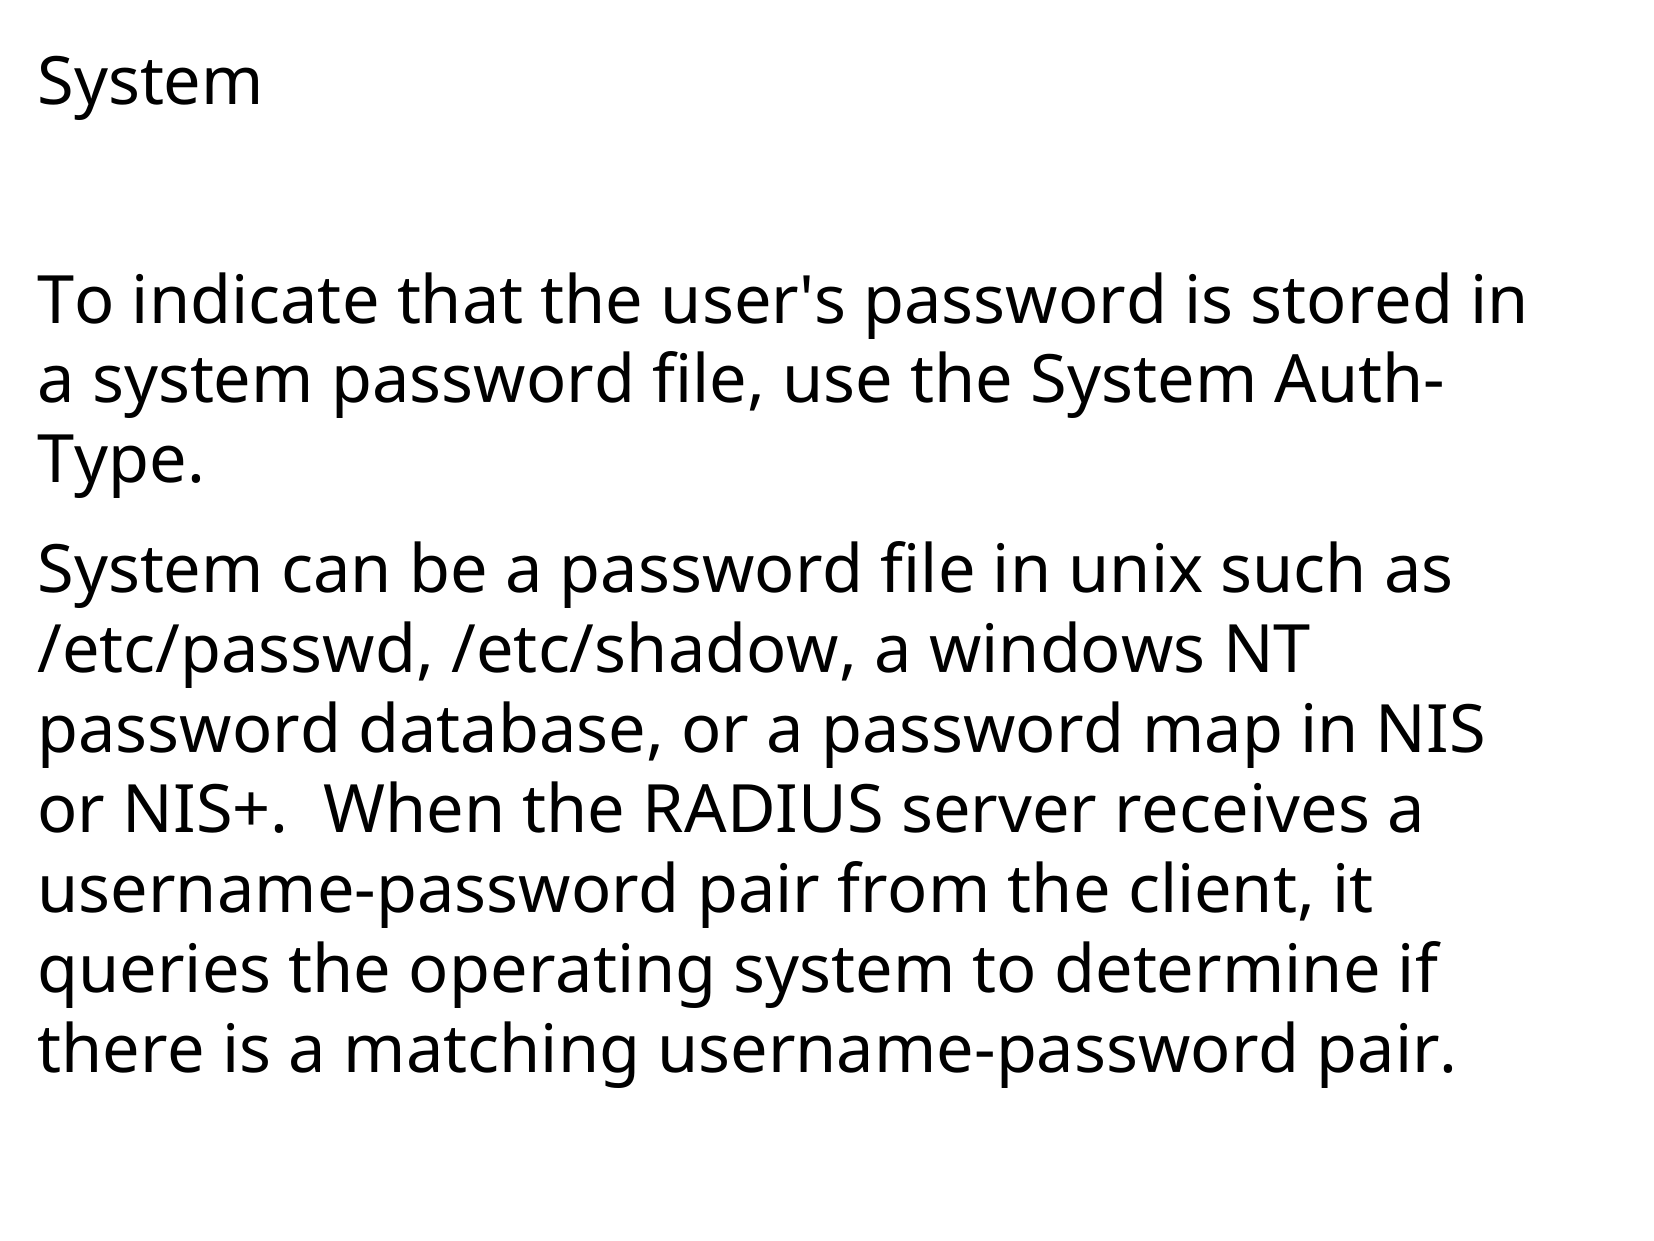

# System
To indicate that the user's password is stored in a system password file, use the System Auth-Type.
System can be a password file in unix such as /etc/passwd, /etc/shadow, a windows NT password database, or a password map in NIS or NIS+. When the RADIUS server receives a username-password pair from the client, it queries the operating system to determine if there is a matching username-password pair.
Eg.
Franko			Auth-Type = System